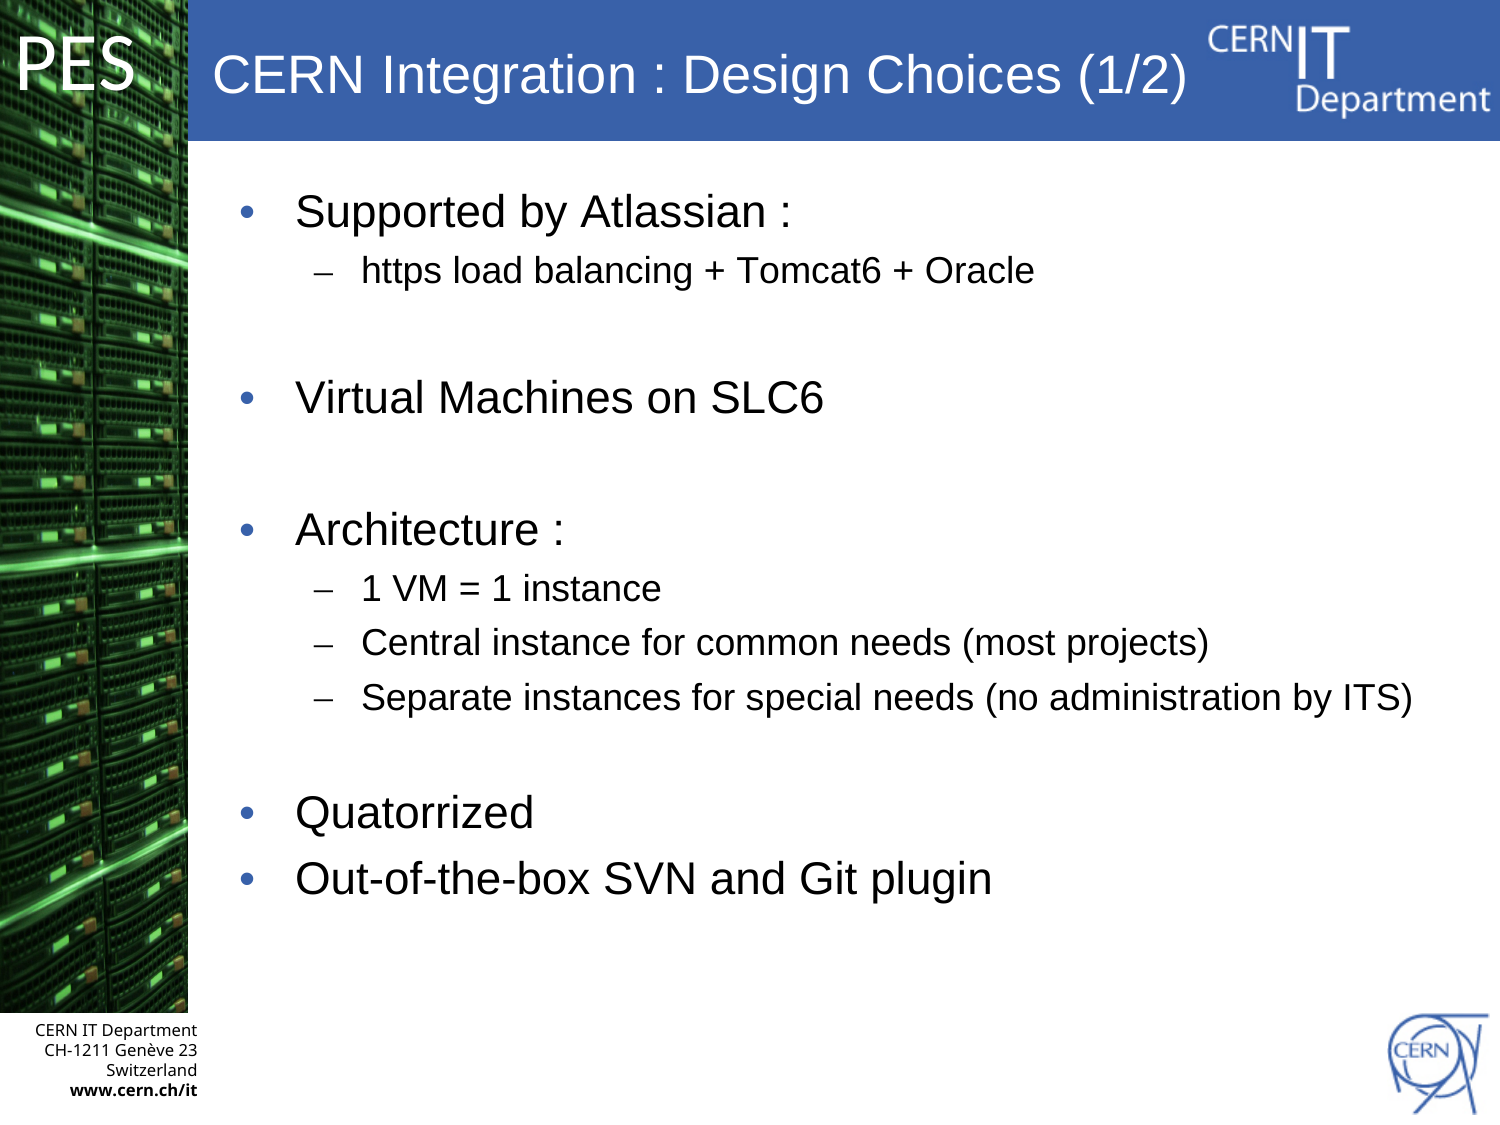

# CERN Integration : Design Choices (1/2)
Supported by Atlassian :
https load balancing + Tomcat6 + Oracle
Virtual Machines on SLC6
Architecture :
1 VM = 1 instance
Central instance for common needs (most projects)
Separate instances for special needs (no administration by ITS)
Quatorrized
Out-of-the-box SVN and Git plugin